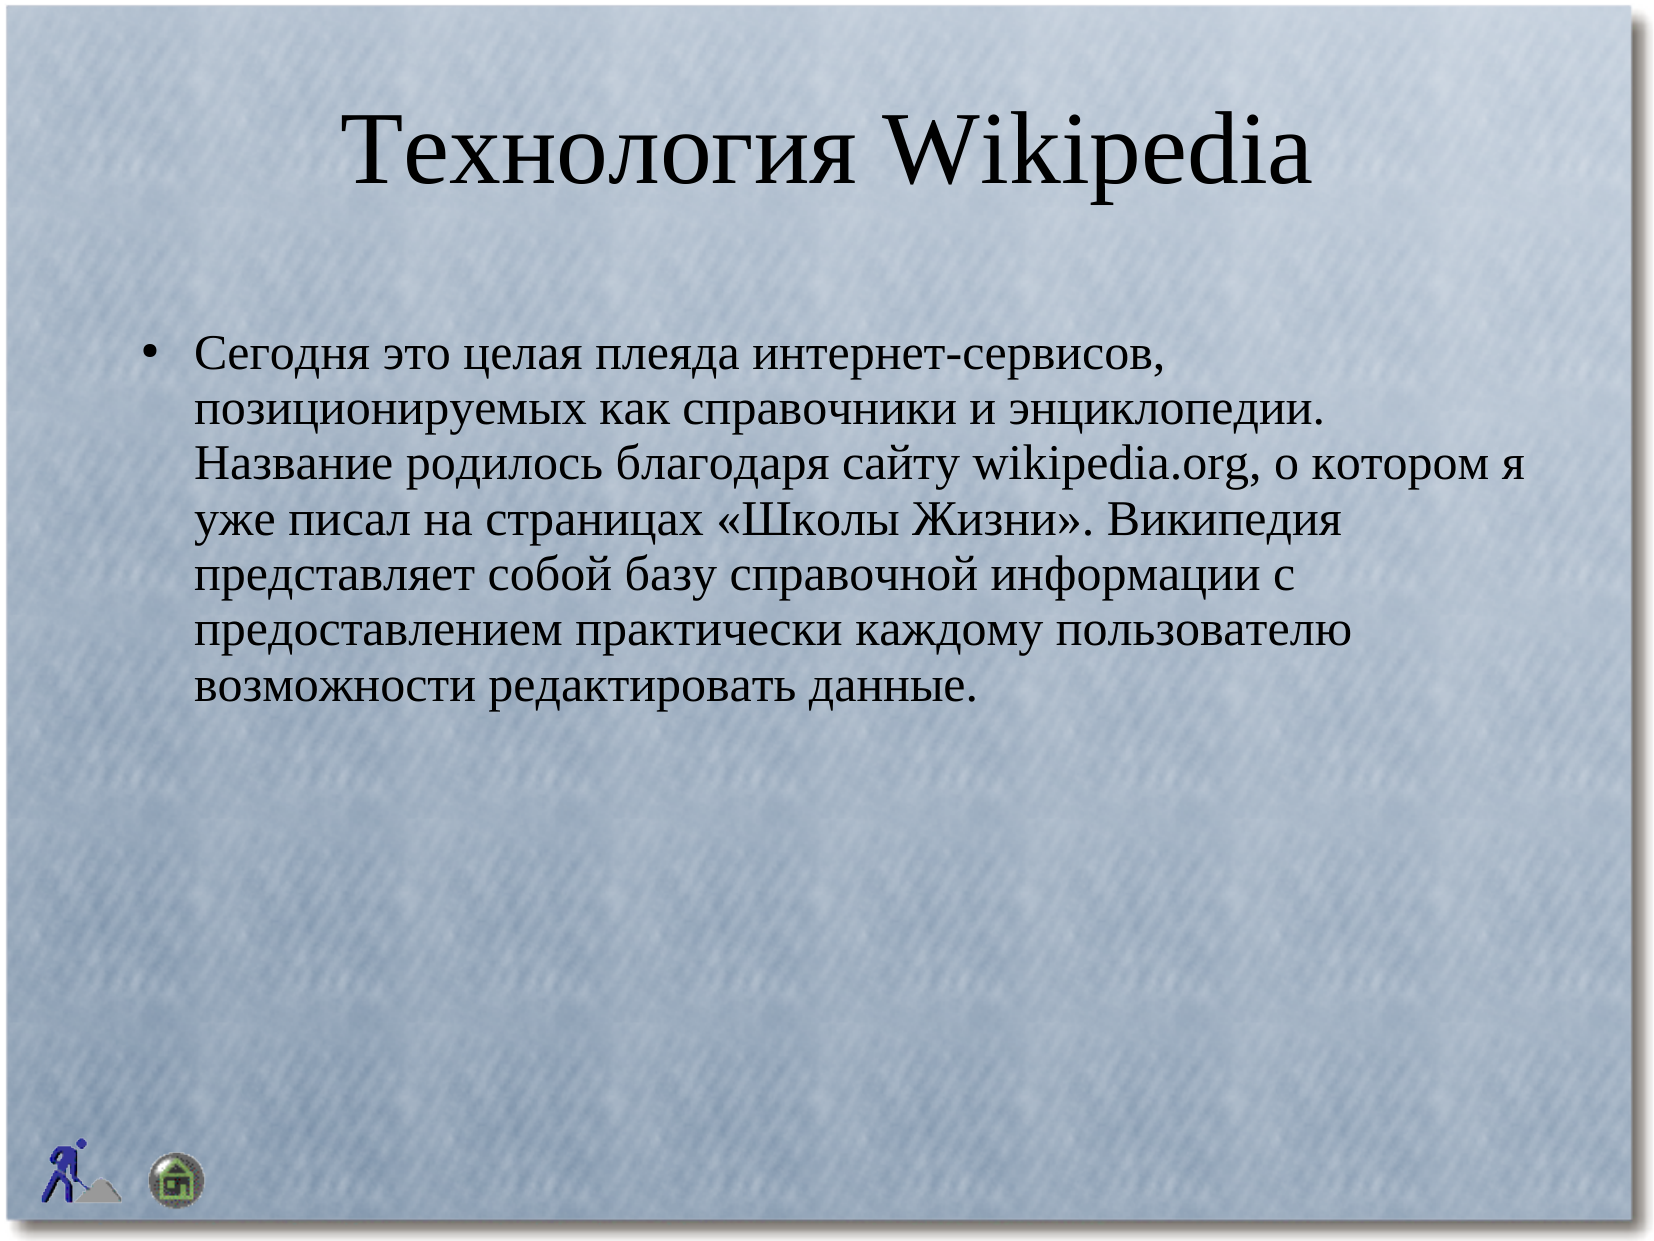

# Технология Wikipedia
Сегодня это целая плеяда интернет-сервисов, позиционируемых как справочники и энциклопедии. Название родилось благодаря сайту wikipedia.org, о котором я уже писал на страницах «Школы Жизни». Википедия представляет собой базу справочной информации с предоставлением практически каждому пользователю возможности редактировать данные.